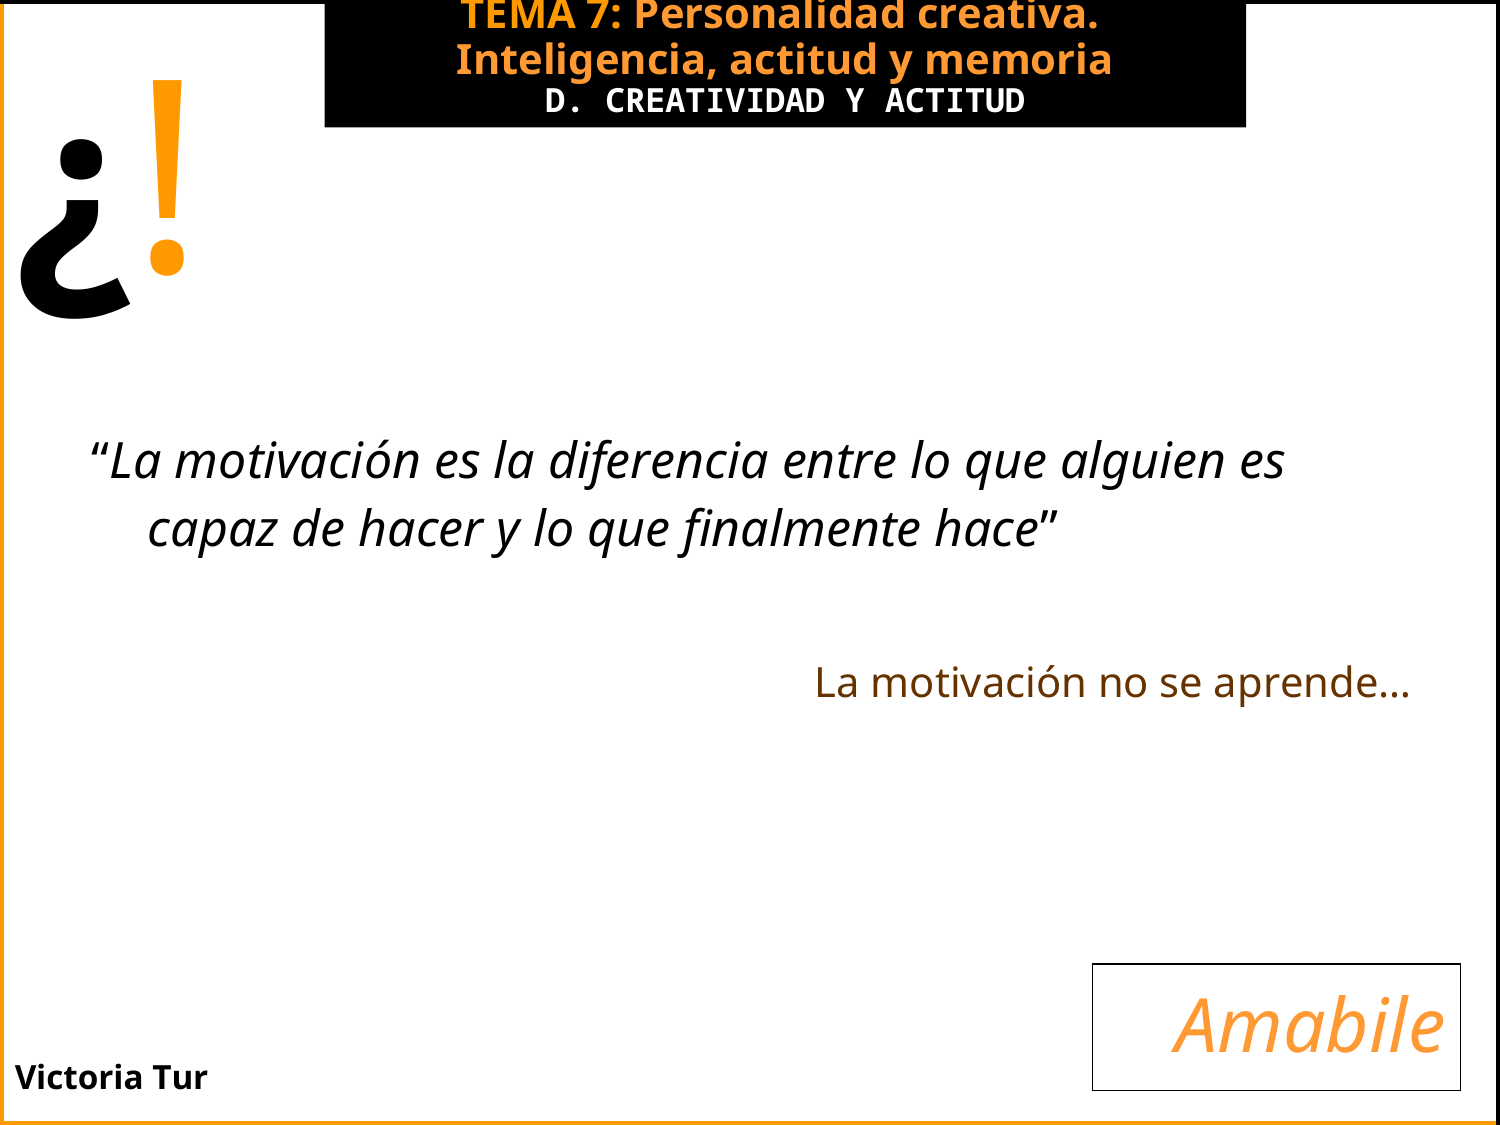

# “La motivación es la diferencia entre lo que alguien es capaz de hacer y lo que finalmente hace”
La motivación no se aprende…
Amabile